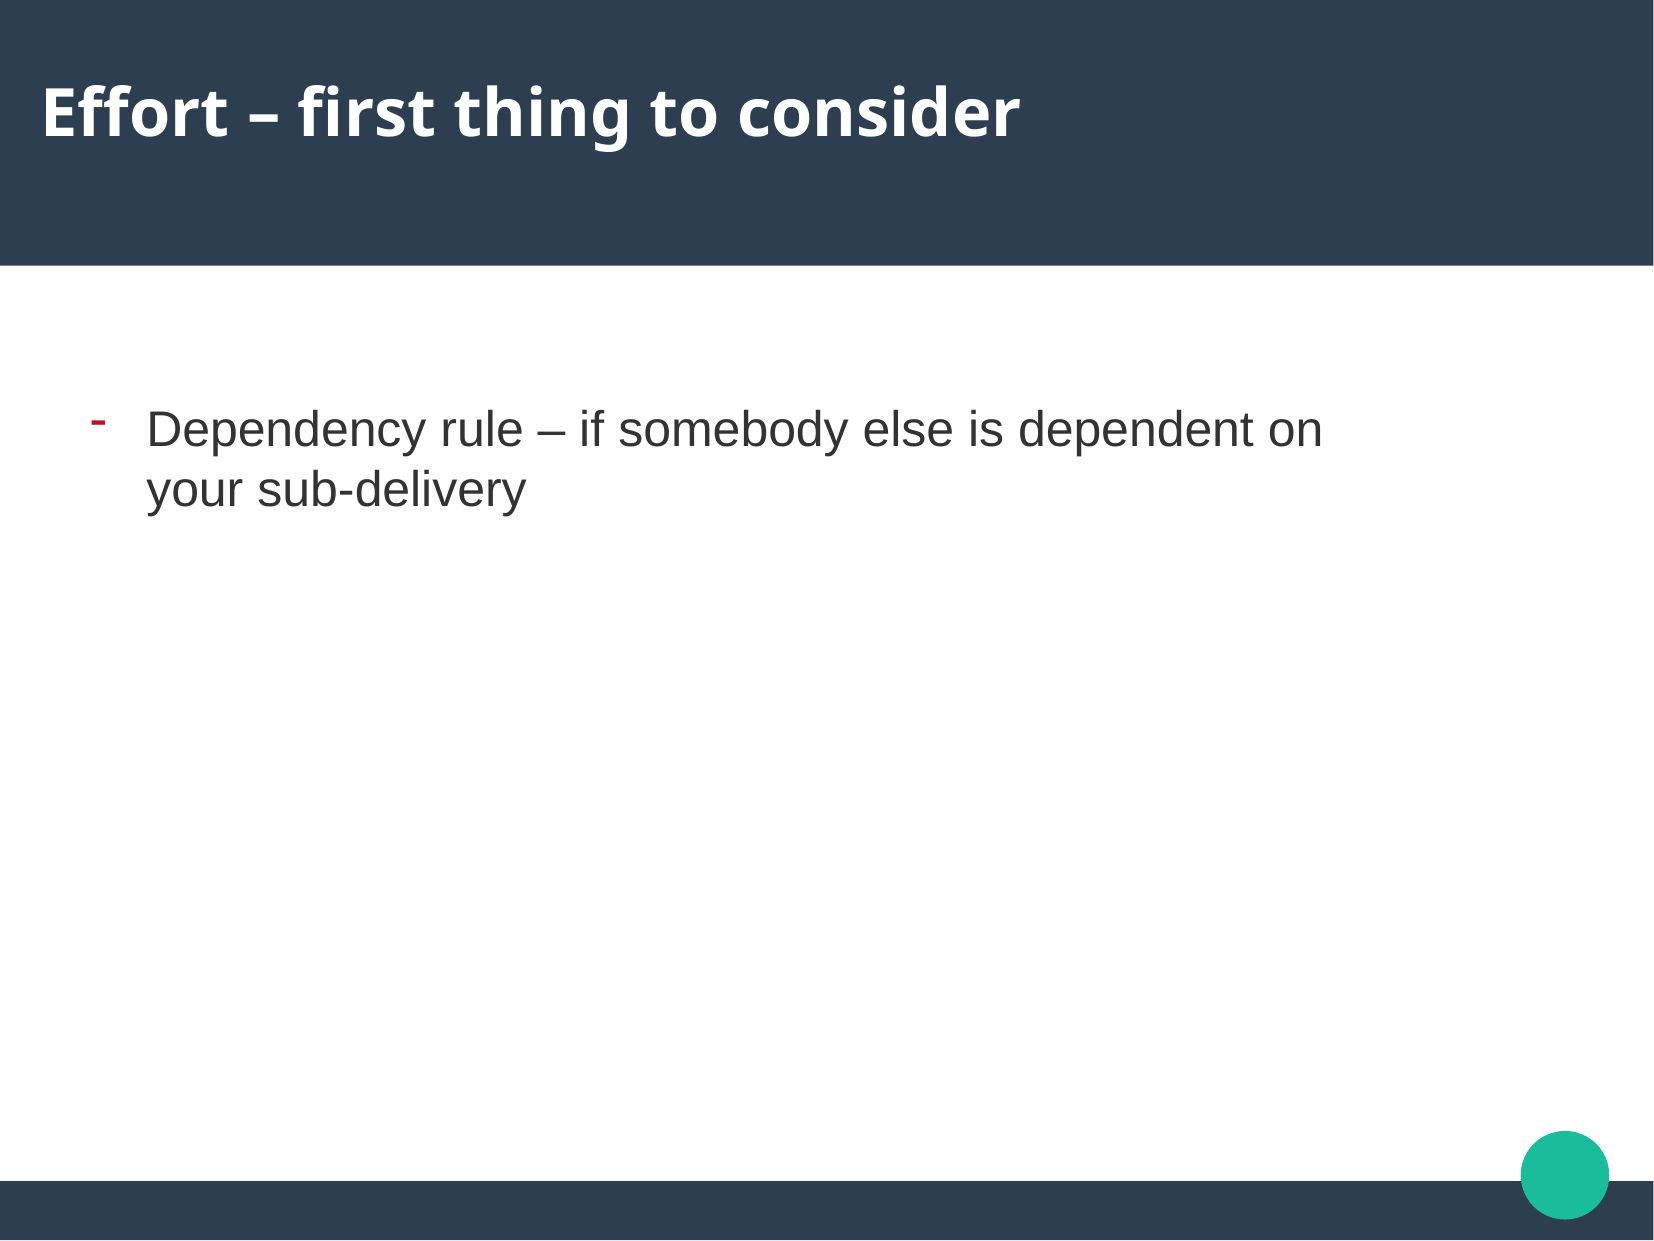

# Effort – first thing to consider
Dependency rule – if somebody else is dependent on your sub-delivery